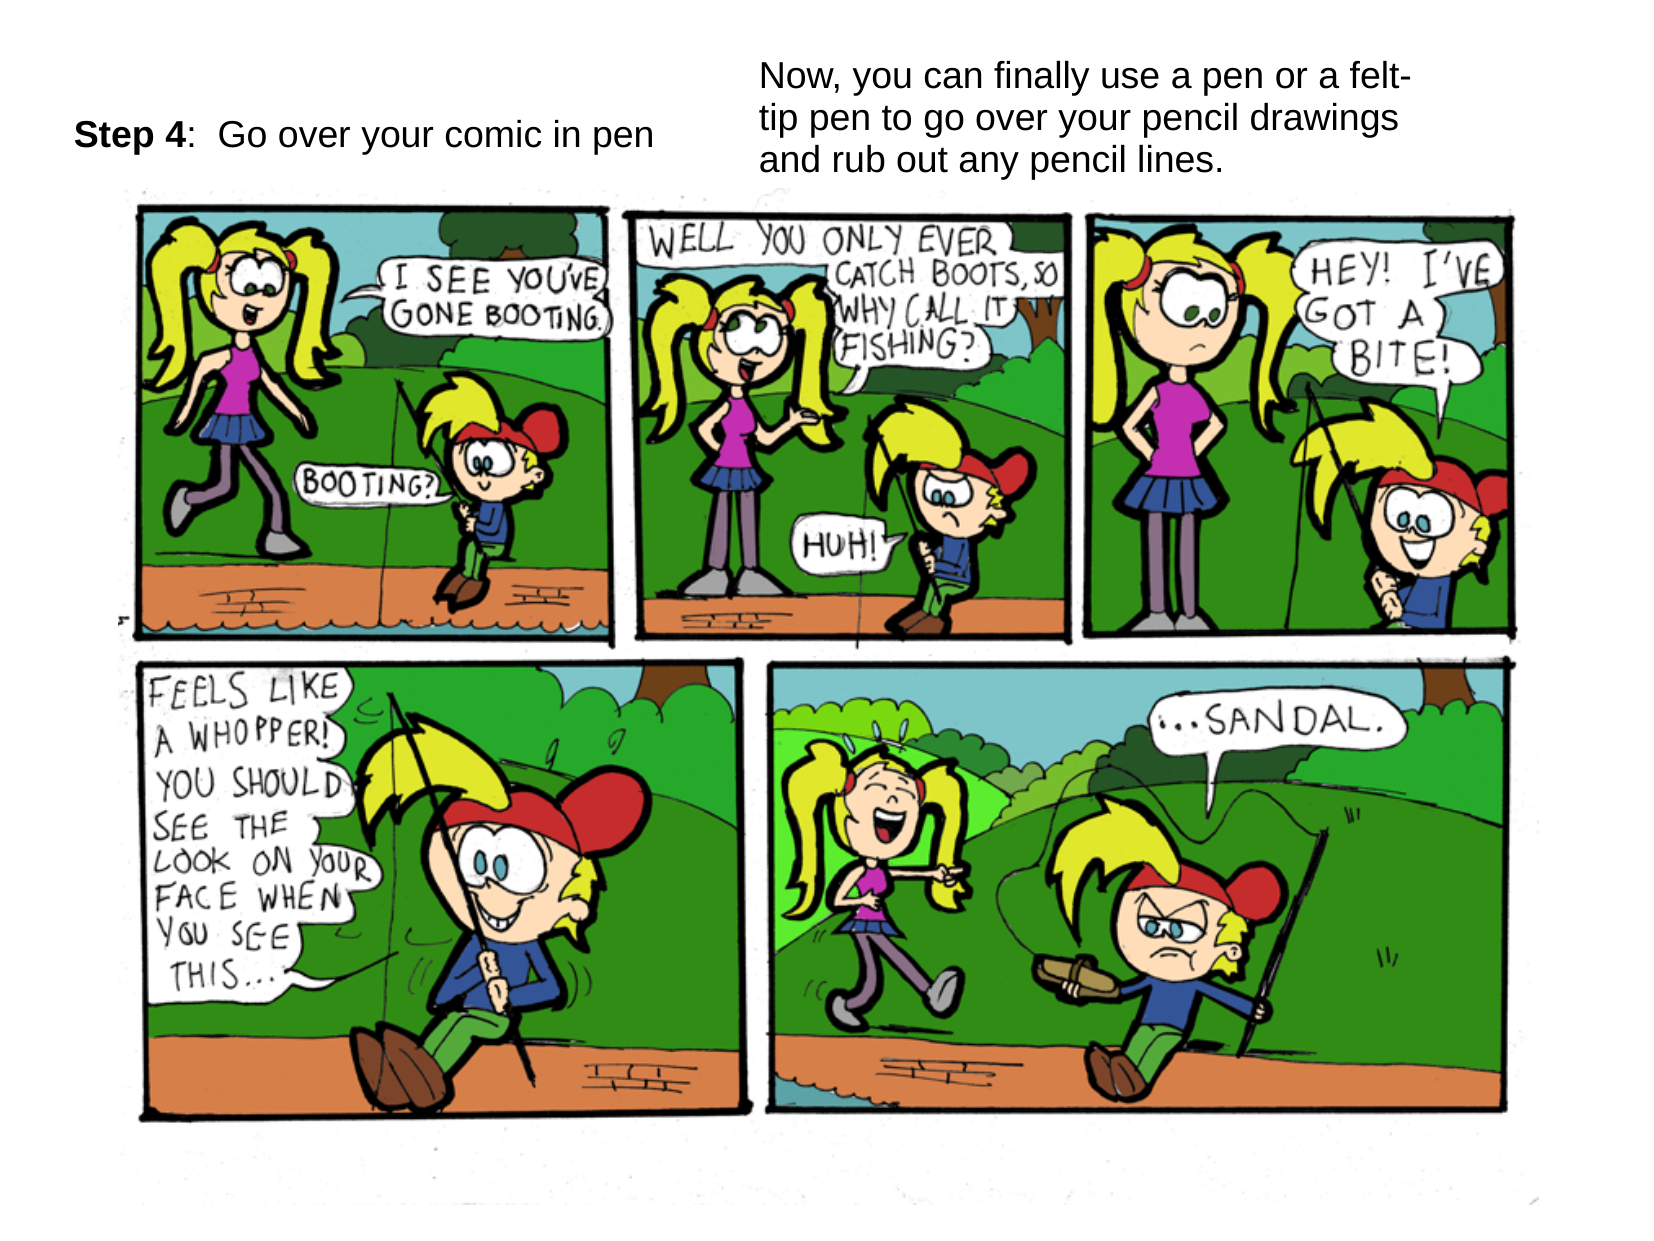

Now, you can finally use a pen or a felt-tip pen to go over your pencil drawings and rub out any pencil lines.
Step 4: Go over your comic in pen